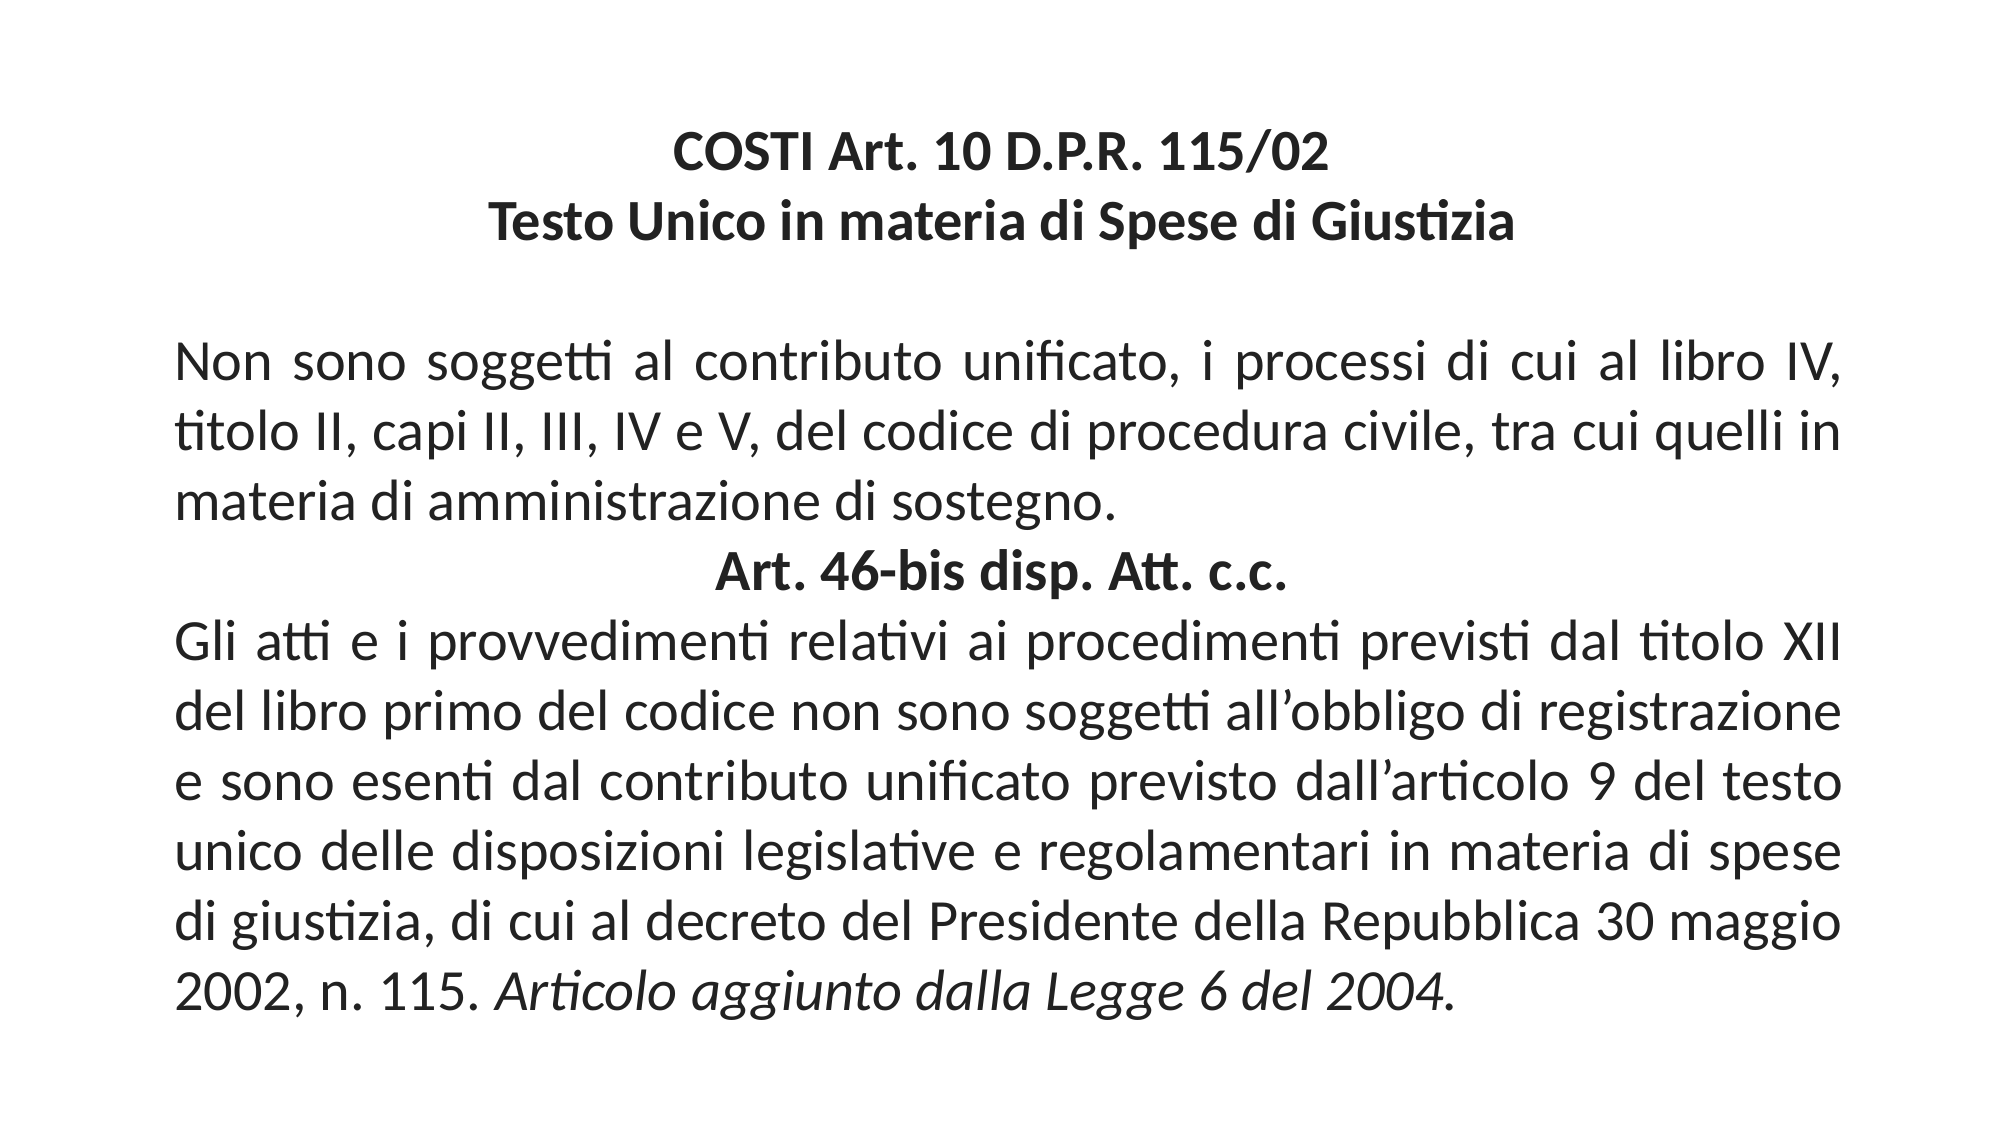

COSTI Art. 10 D.P.R. 115/02
Testo Unico in materia di Spese di Giustizia
Non sono soggetti al contributo unificato, i processi di cui al libro IV, titolo II, capi II, III, IV e V, del codice di procedura civile, tra cui quelli in materia di amministrazione di sostegno.
Art. 46-bis disp. Att. c.c.
Gli atti e i provvedimenti relativi ai procedimenti previsti dal titolo XII del libro primo del codice non sono soggetti all’obbligo di registrazione e sono esenti dal contributo unificato previsto dall’articolo 9 del testo unico delle disposizioni legislative e regolamentari in materia di spese di giustizia, di cui al decreto del Presidente della Repubblica 30 maggio 2002, n. 115. Articolo aggiunto dalla Legge 6 del 2004.